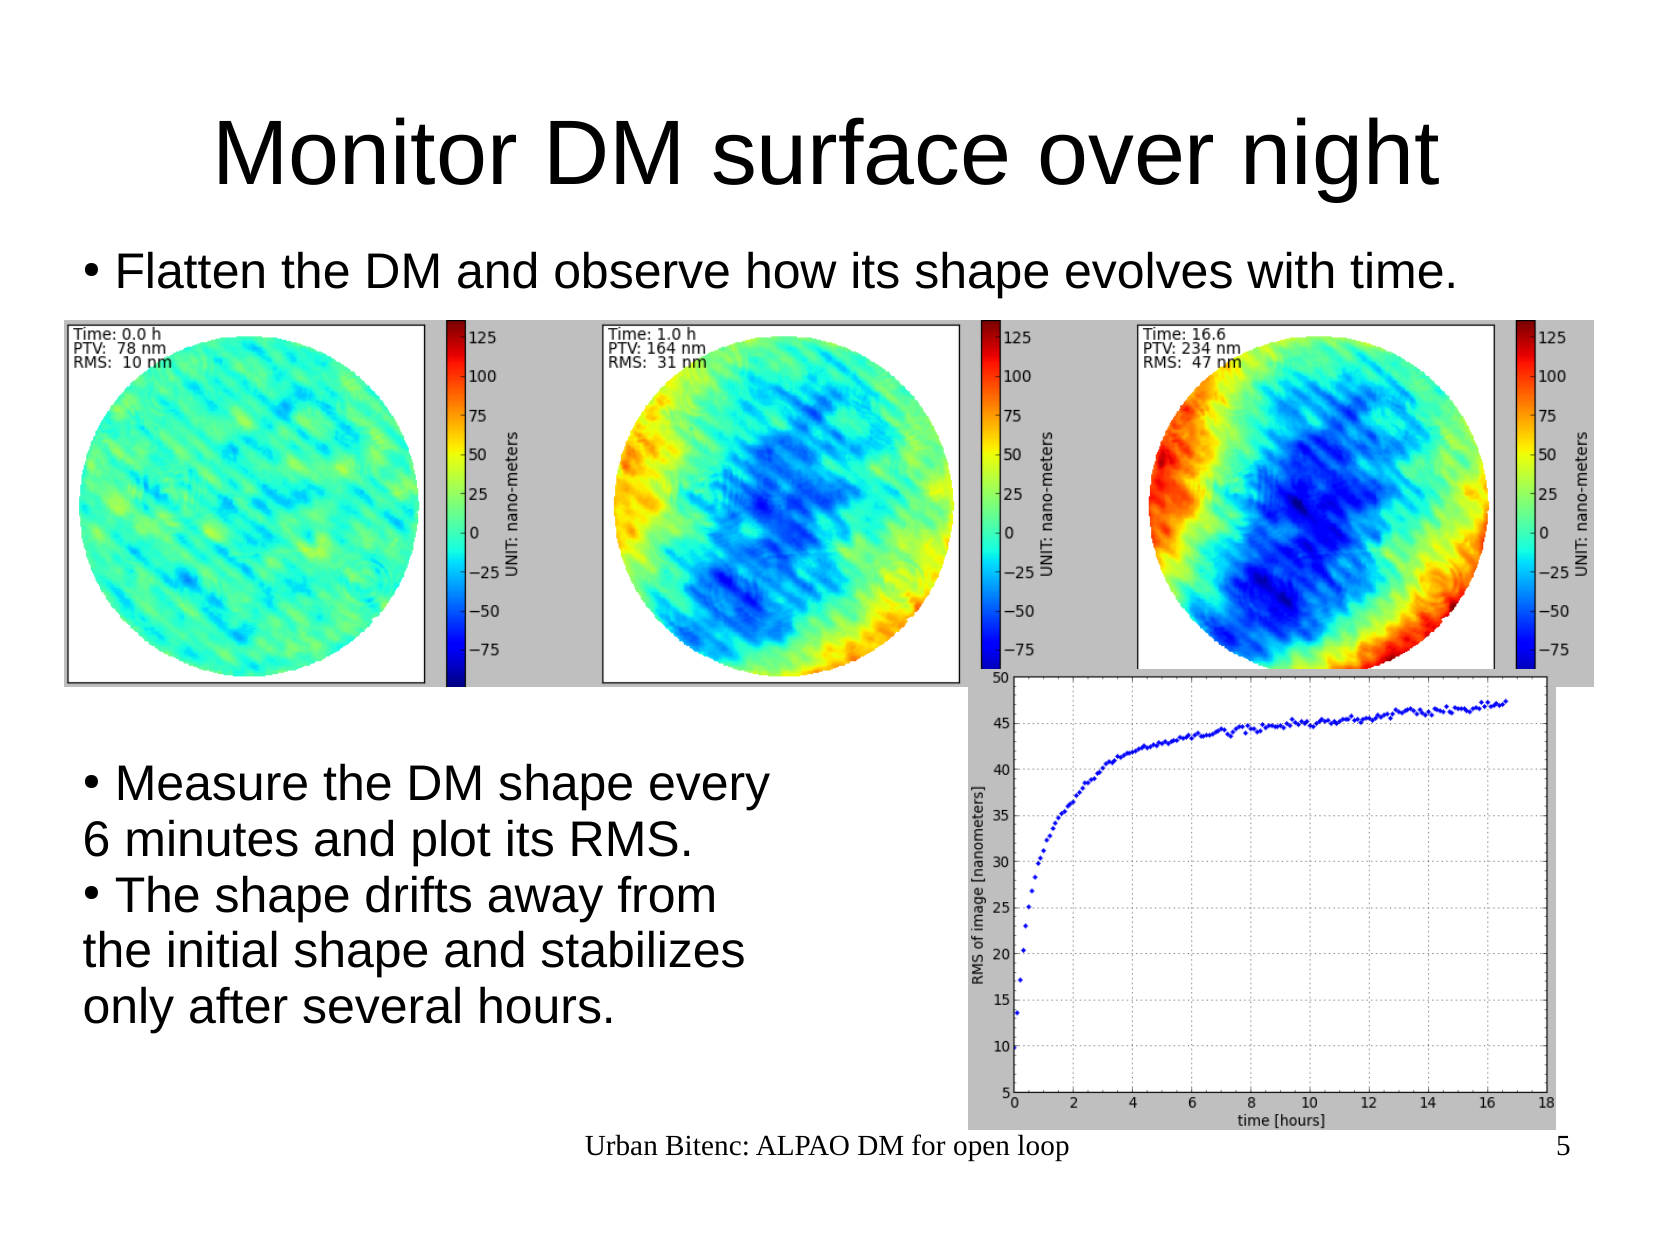

# Monitor DM surface over night
 Flatten the DM and observe how its shape evolves with time.
 Measure the DM shape every 6 minutes and plot its RMS.
 The shape drifts away from the initial shape and stabilizes only after several hours.
Urban Bitenc: ALPAO DM for open loop
5